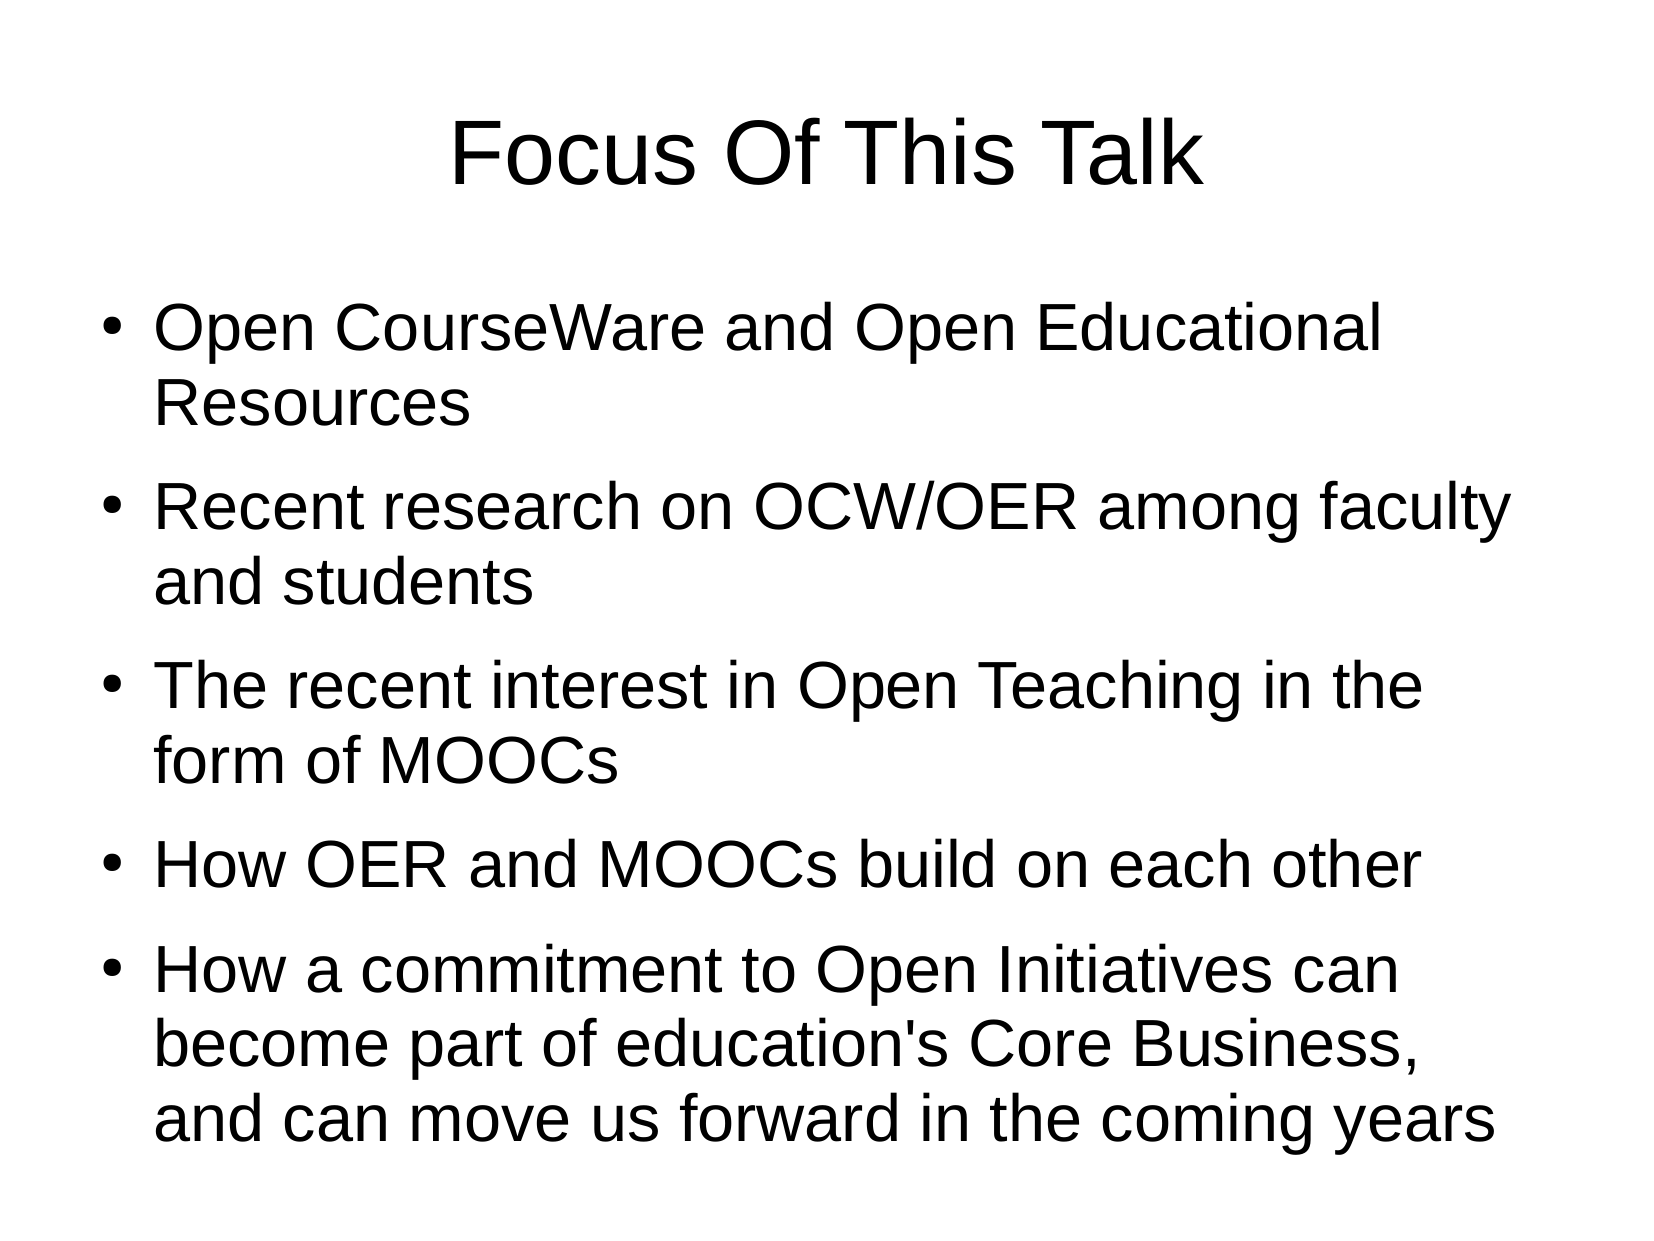

# Focus Of This Talk
Open CourseWare and Open Educational Resources
Recent research on OCW/OER among faculty and students
The recent interest in Open Teaching in the form of MOOCs
How OER and MOOCs build on each other
How a commitment to Open Initiatives can become part of education's Core Business, and can move us forward in the coming years